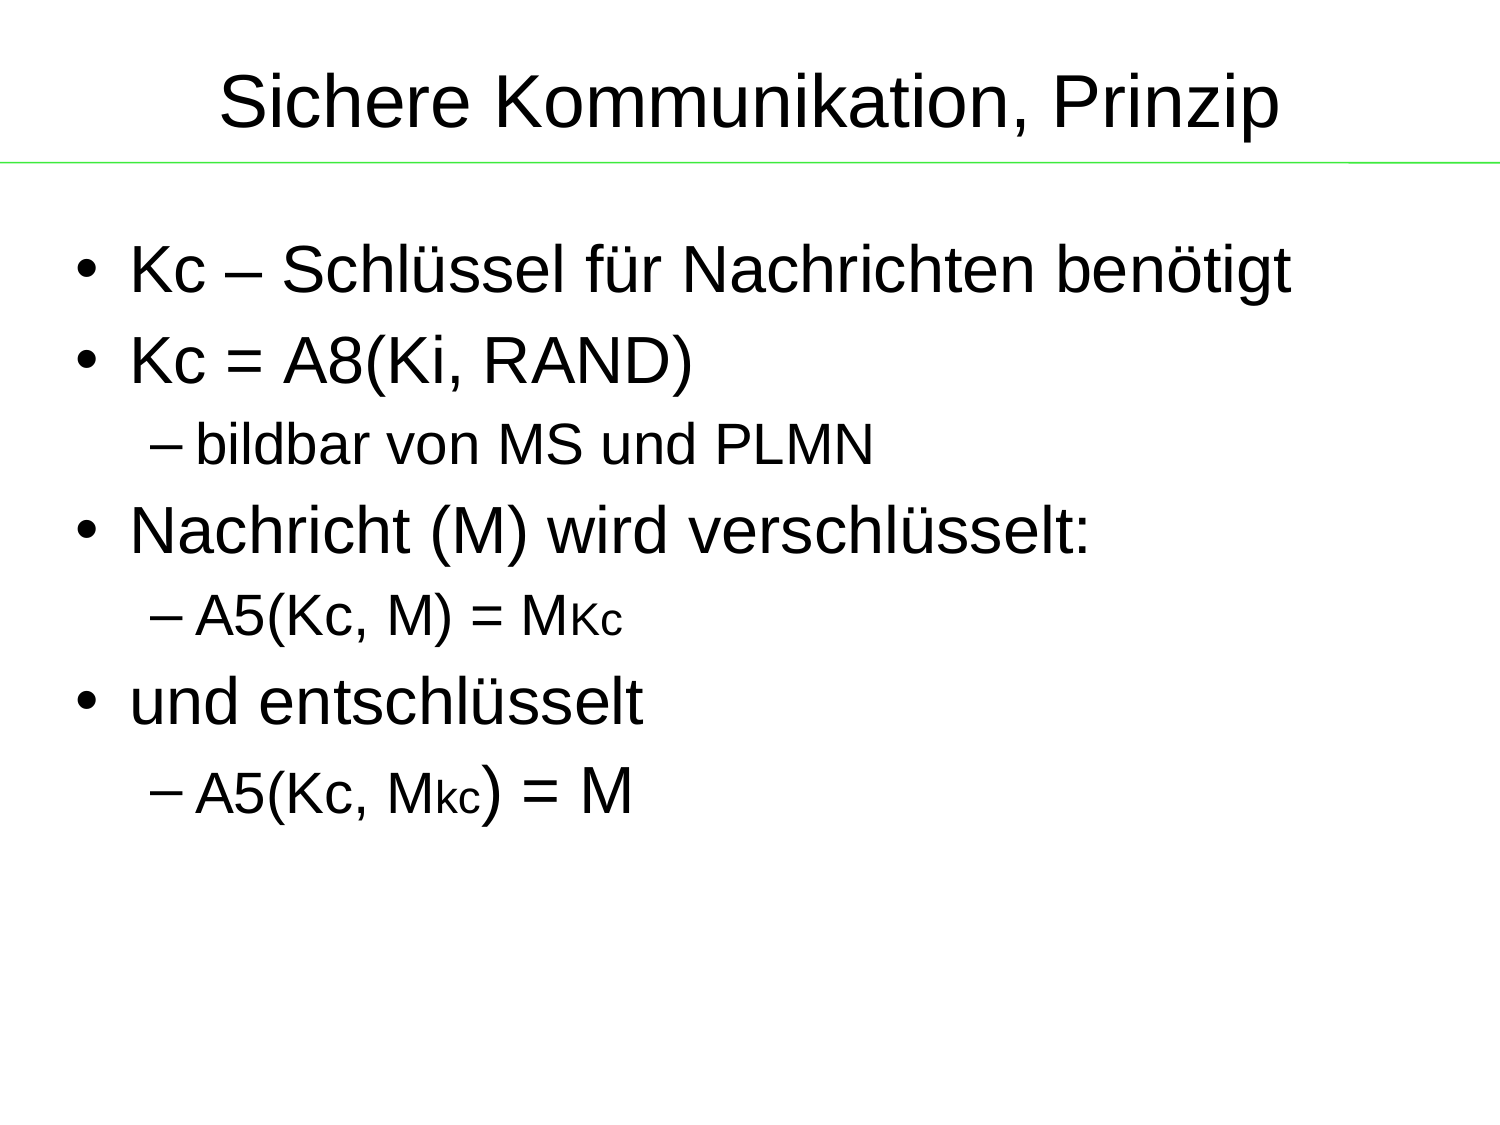

# Sichere Kommunikation, Prinzip
Kc – Schlüssel für Nachrichten benötigt
Kc = A8(Ki, RAND)‏
bildbar von MS und PLMN
Nachricht (M) wird verschlüsselt:
A5(Kc, M) = MKc
und entschlüsselt
A5(Kc, Mkc) = M